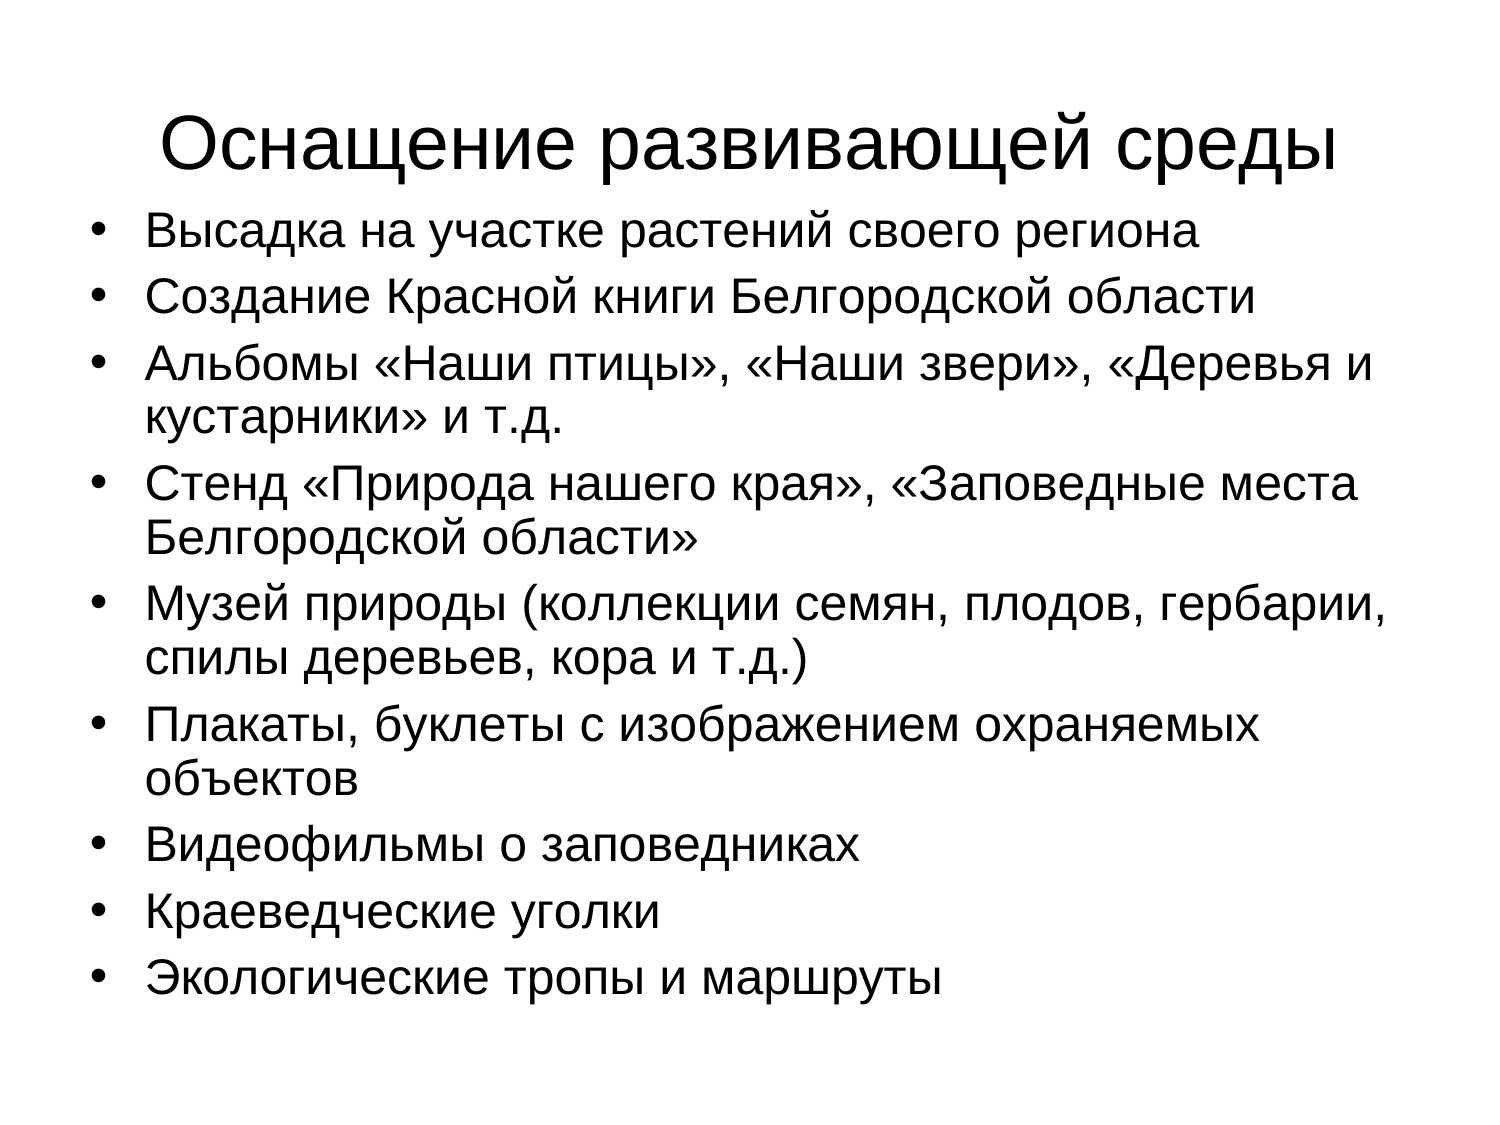

# Оснащение развивающей среды
Высадка на участке растений своего региона
Создание Красной книги Белгородской области
Альбомы «Наши птицы», «Наши звери», «Деревья и кустарники» и т.д.
Стенд «Природа нашего края», «Заповедные места Белгородской области»
Музей природы (коллекции семян, плодов, гербарии, спилы деревьев, кора и т.д.)
Плакаты, буклеты с изображением охраняемых объектов
Видеофильмы о заповедниках
Краеведческие уголки
Экологические тропы и маршруты